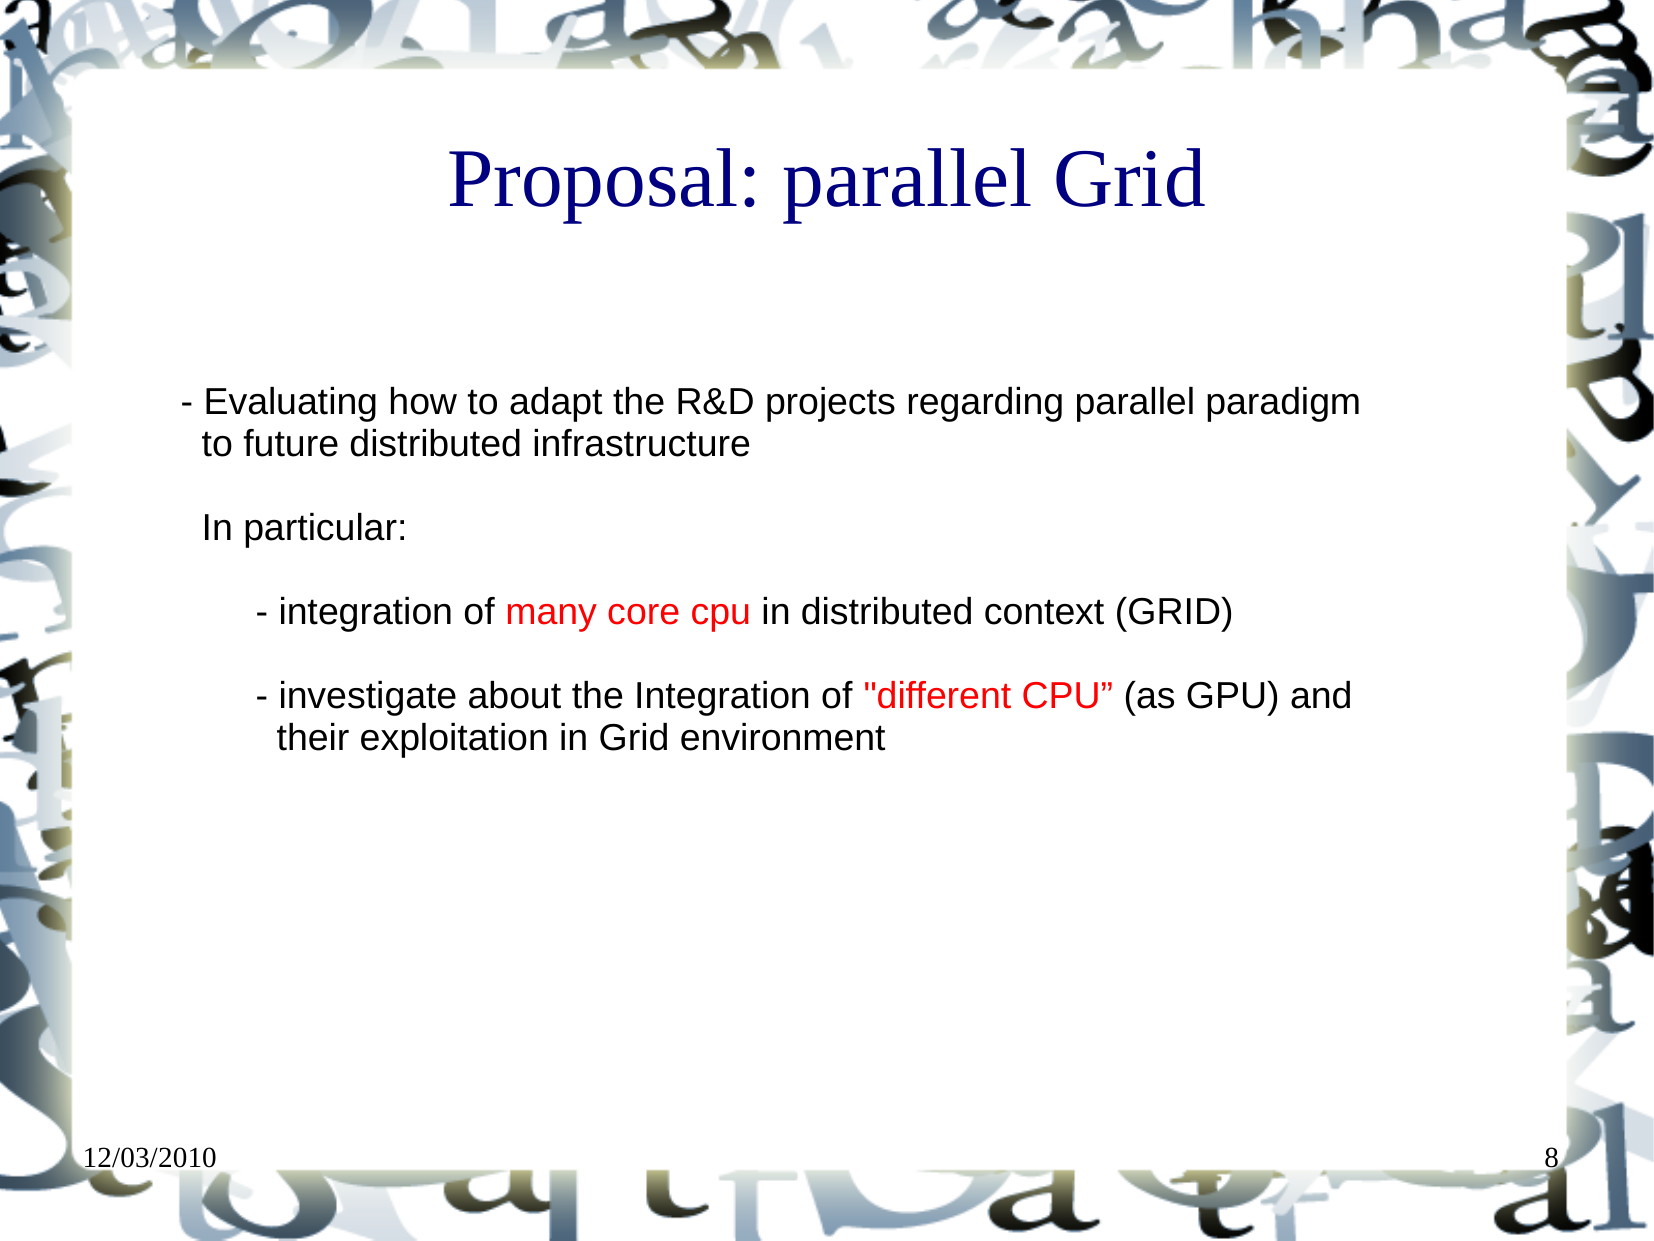

Proposal: parallel Grid
- Evaluating how to adapt the R&D projects regarding parallel paradigm
 to future distributed infrastructure
 In particular:
	- integration of many core cpu in distributed context (GRID)
	- investigate about the Integration of "different CPU” (as GPU) and
 	 their exploitation in Grid environment
12/03/2010
8
- Evaluating how to adapt the R&D projects regarding parallel paradigm
 to future distributed infrastructure
- Investigate about the Integration of "different CPU” (as GPU) and
 their exploitation Grid